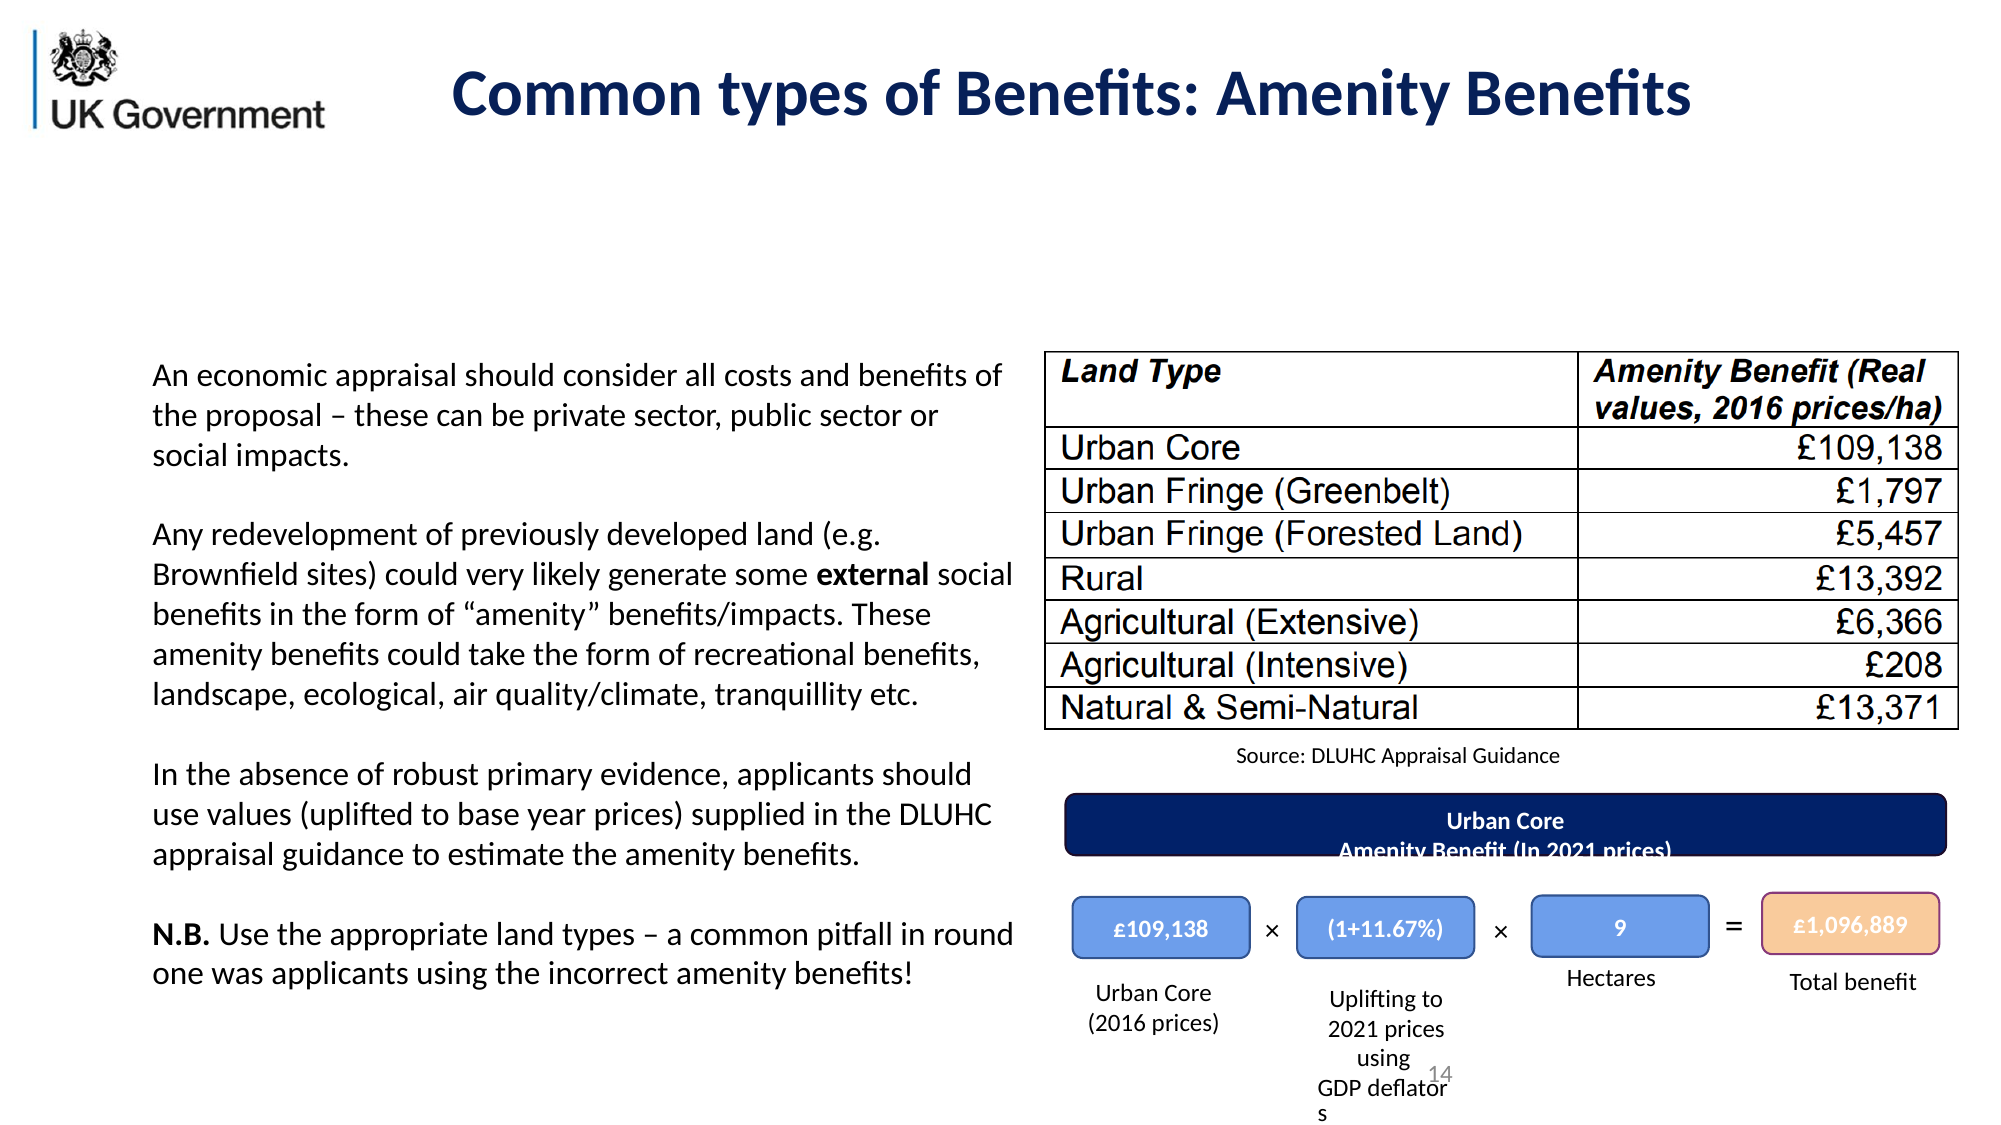

Common types of Benefits: Amenity Benefits
An economic appraisal should consider all costs and benefits of the proposal – these can be private sector, public sector or social impacts.
Any redevelopment of previously developed land (e.g. Brownfield sites) could very likely generate some external social benefits in the form of “amenity” benefits/impacts. These amenity benefits could take the form of recreational benefits, landscape, ecological, air quality/climate, tranquillity etc.
In the absence of robust primary evidence, applicants should use values (uplifted to base year prices) supplied in the DLUHC appraisal guidance to estimate the amenity benefits.
N.B. Use the appropriate land types – a common pitfall in round one was applicants using the incorrect amenity benefits!
Source: DLUHC Appraisal Guidance
Urban Core
Amenity Benefit (In 2021 prices)
£1,096,889
=
9
£109,138
(1+11.67%)
×
×
Hectares
Total benefit
Urban Core (2016 prices)
Uplifting to 2021 prices using GDP deflators
1